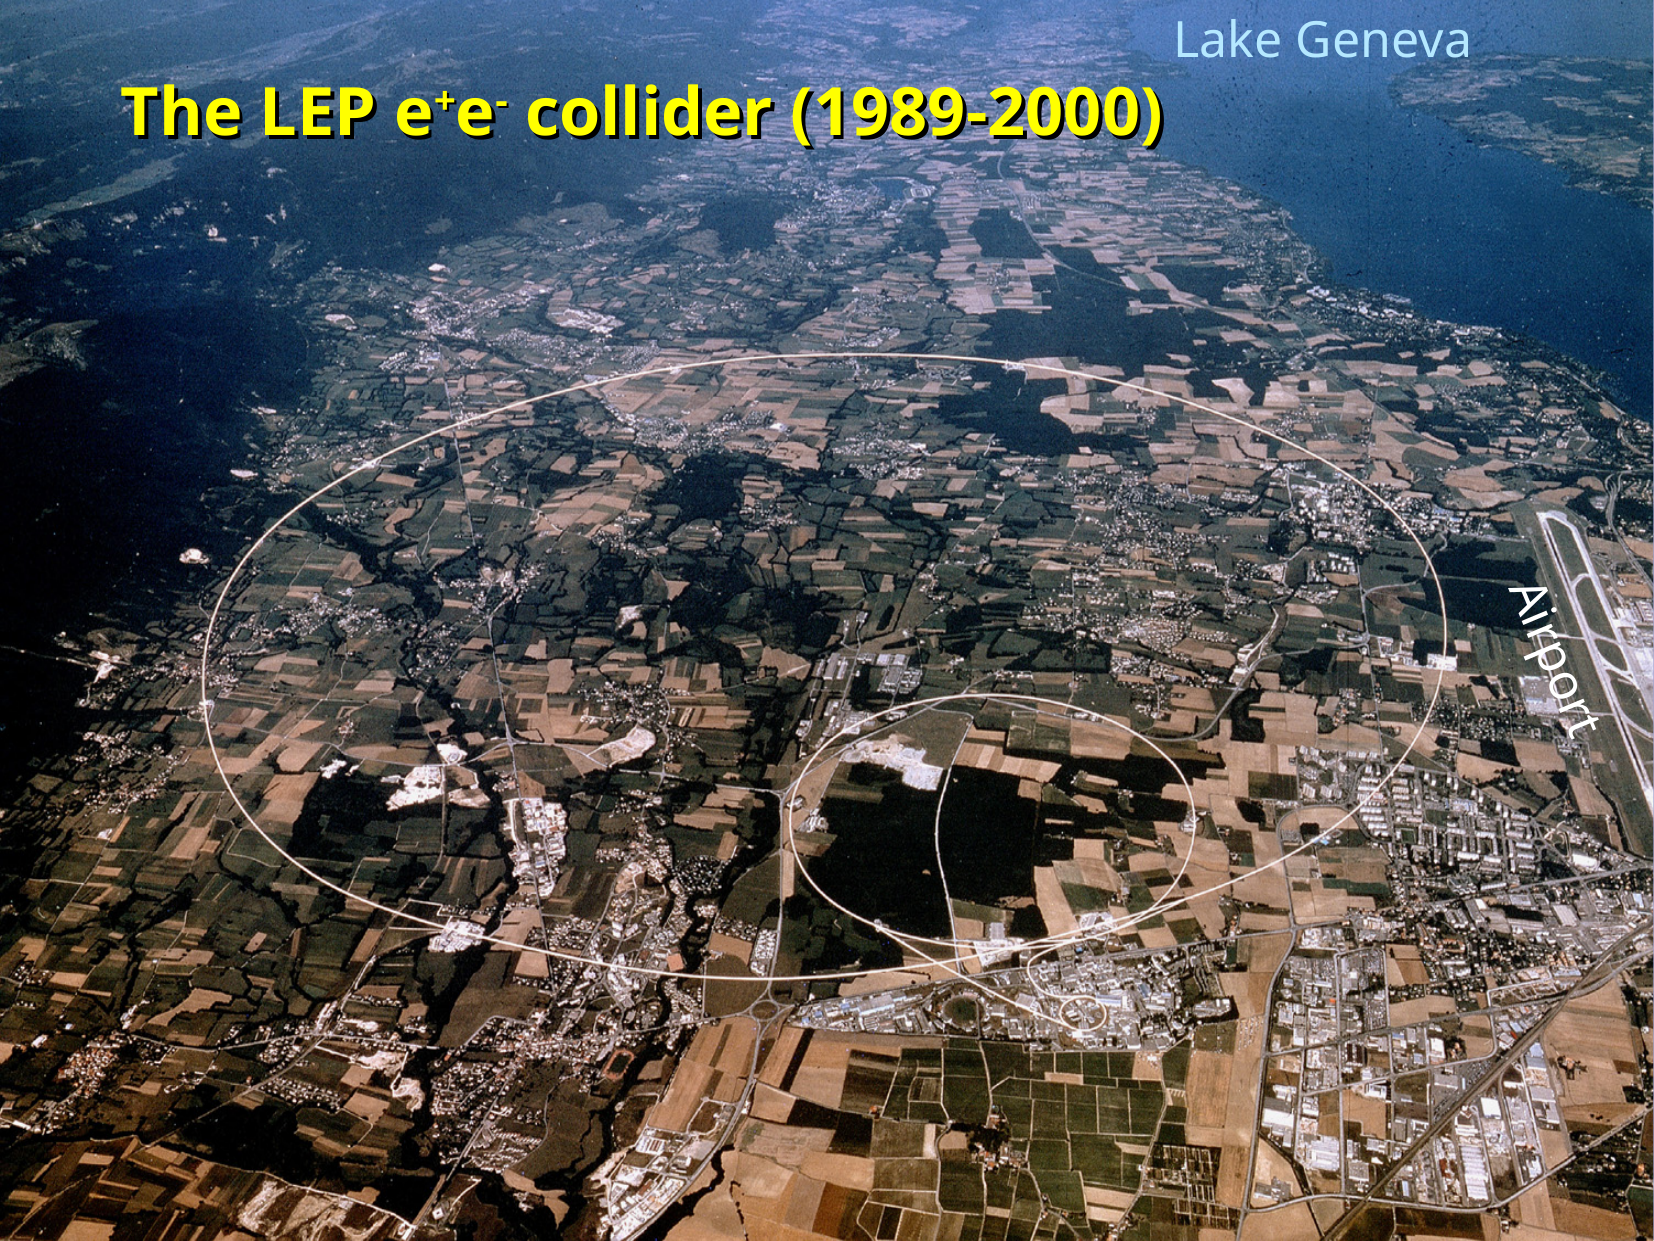

Lake Geneva
The LEP e+e- collider (1989-2000)
Airport